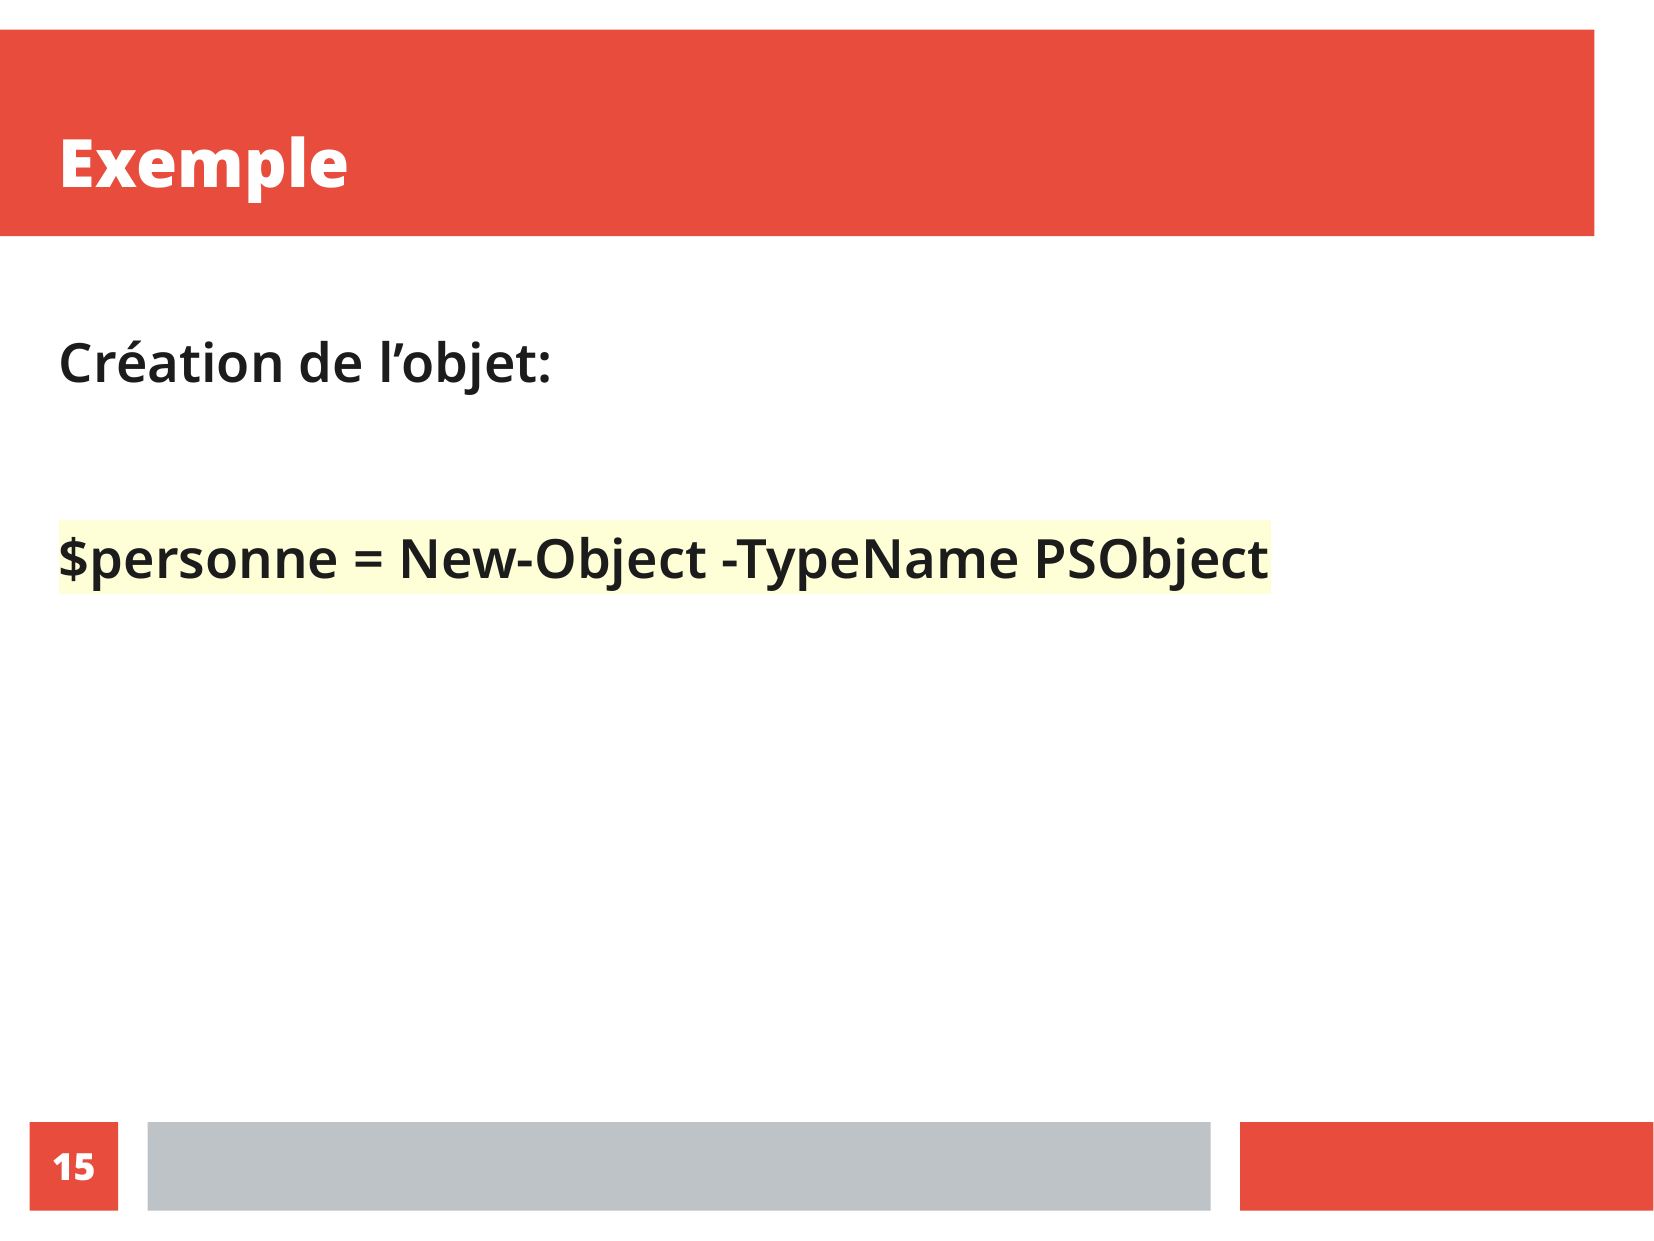

# Exemple
Création de l’objet:
$personne = New-Object -TypeName PSObject
15